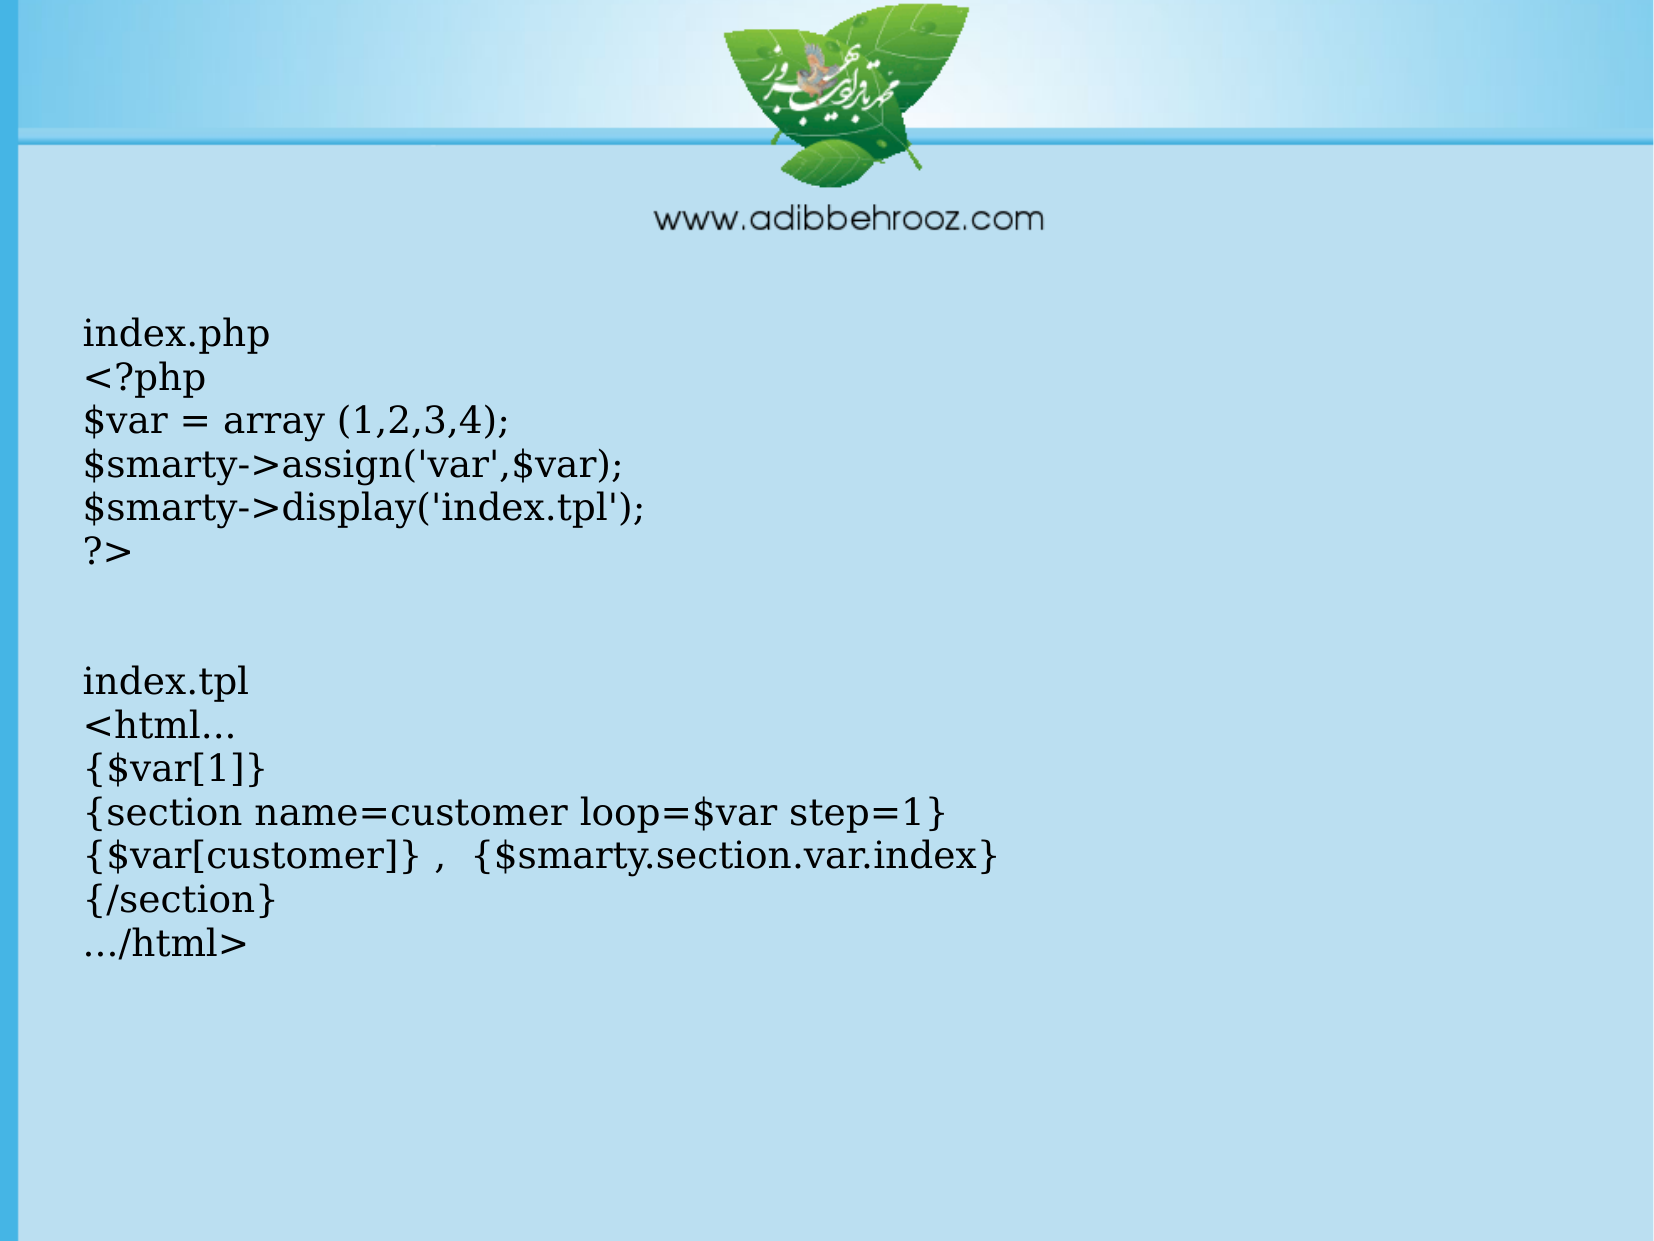

index.php
<?php
$var = array (1,2,3,4);
$smarty->assign('var',$var);
$smarty->display('index.tpl');
?>
index.tpl
<html...
{$var[1]}
{section name=customer loop=$var step=1}
{$var[customer]} , {$smarty.section.var.index}
{/section}
.../html>